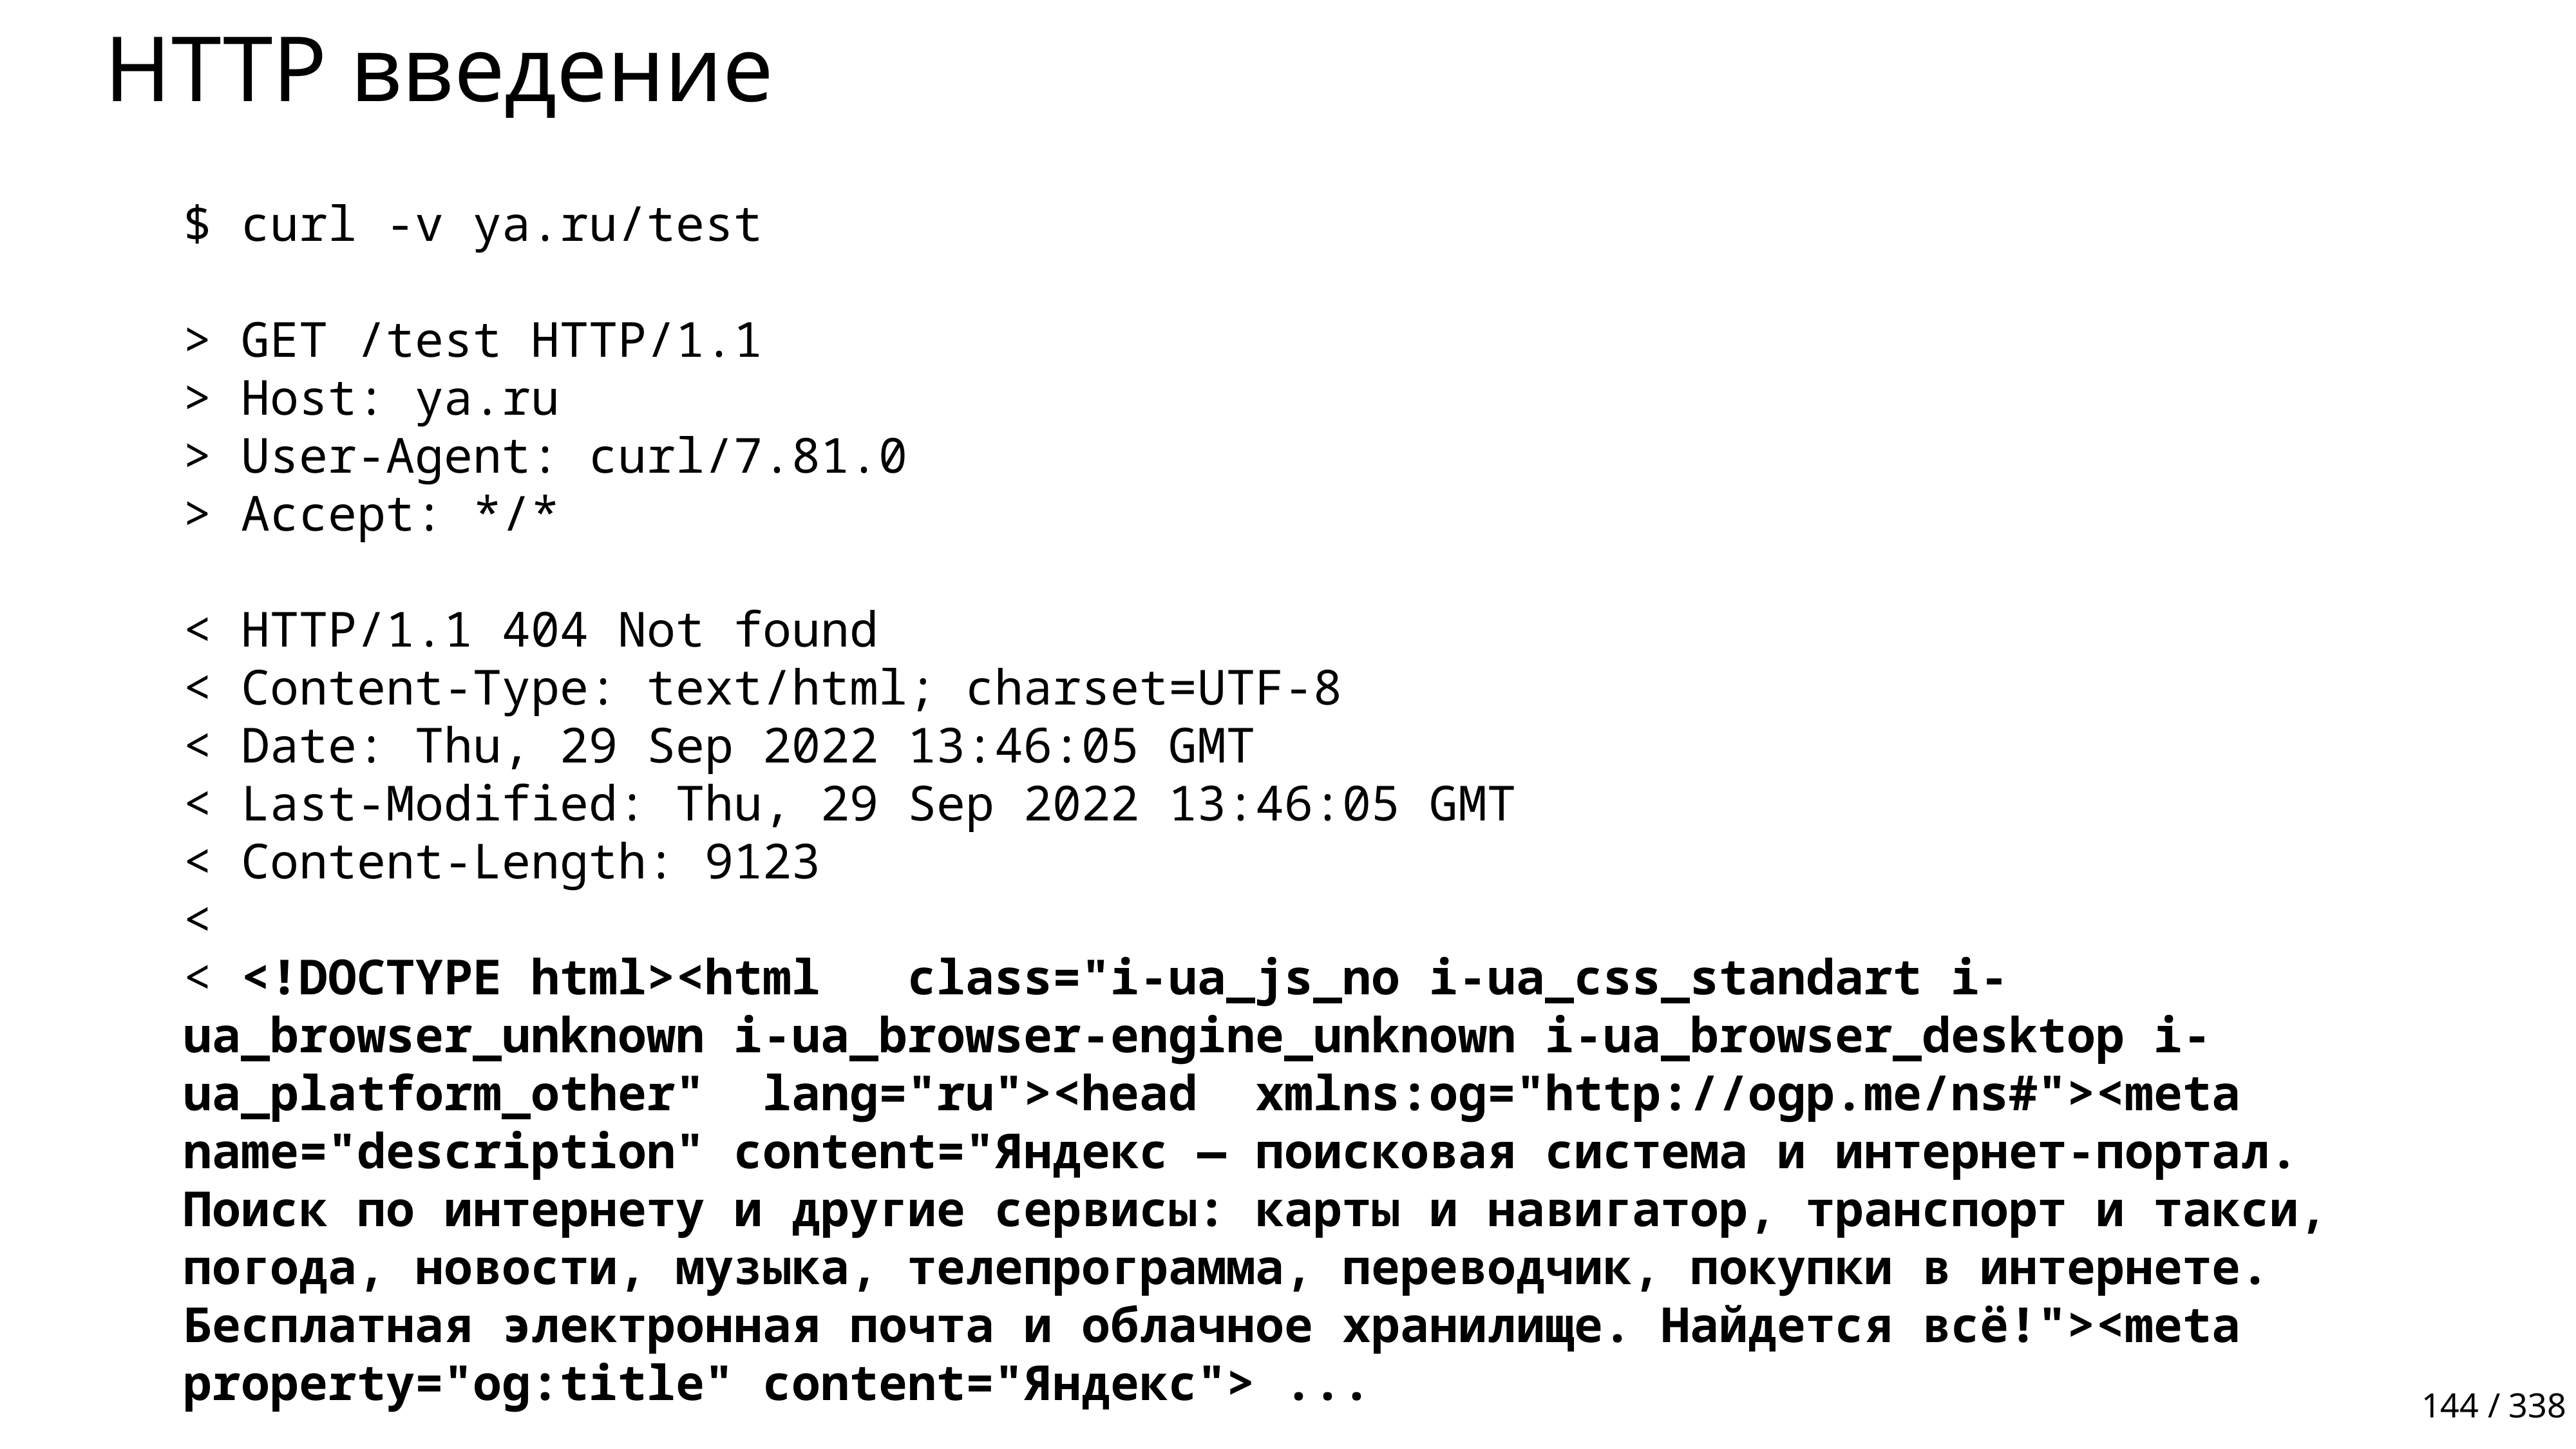

HTTP введение
$ curl -v ya.ru/test
> GET /test HTTP/1.1
> Host: ya.ru
> User-Agent: curl/7.81.0
> Accept: */*
< HTTP/1.1 404 Not found
< Content-Type: text/html; charset=UTF-8
< Date: Thu, 29 Sep 2022 13:46:05 GMT
< Last-Modified: Thu, 29 Sep 2022 13:46:05 GMT
< Content-Length: 9123
<
< <!DOCTYPE html><html class="i-ua_js_no i-ua_css_standart i-ua_browser_unknown i-ua_browser-engine_unknown i-ua_browser_desktop i-ua_platform_other" lang="ru"><head xmlns:og="http://ogp.me/ns#"><meta name="description" content="Яндекс — поисковая система и интернет-портал. Поиск по интернету и другие сервисы: карты и навигатор, транспорт и такси, погода, новости, музыка, телепрограмма, переводчик, покупки в интернете. Бесплатная электронная почта и облачное хранилище. Найдется всё!"><meta property="og:title" content="Яндекс"> ...